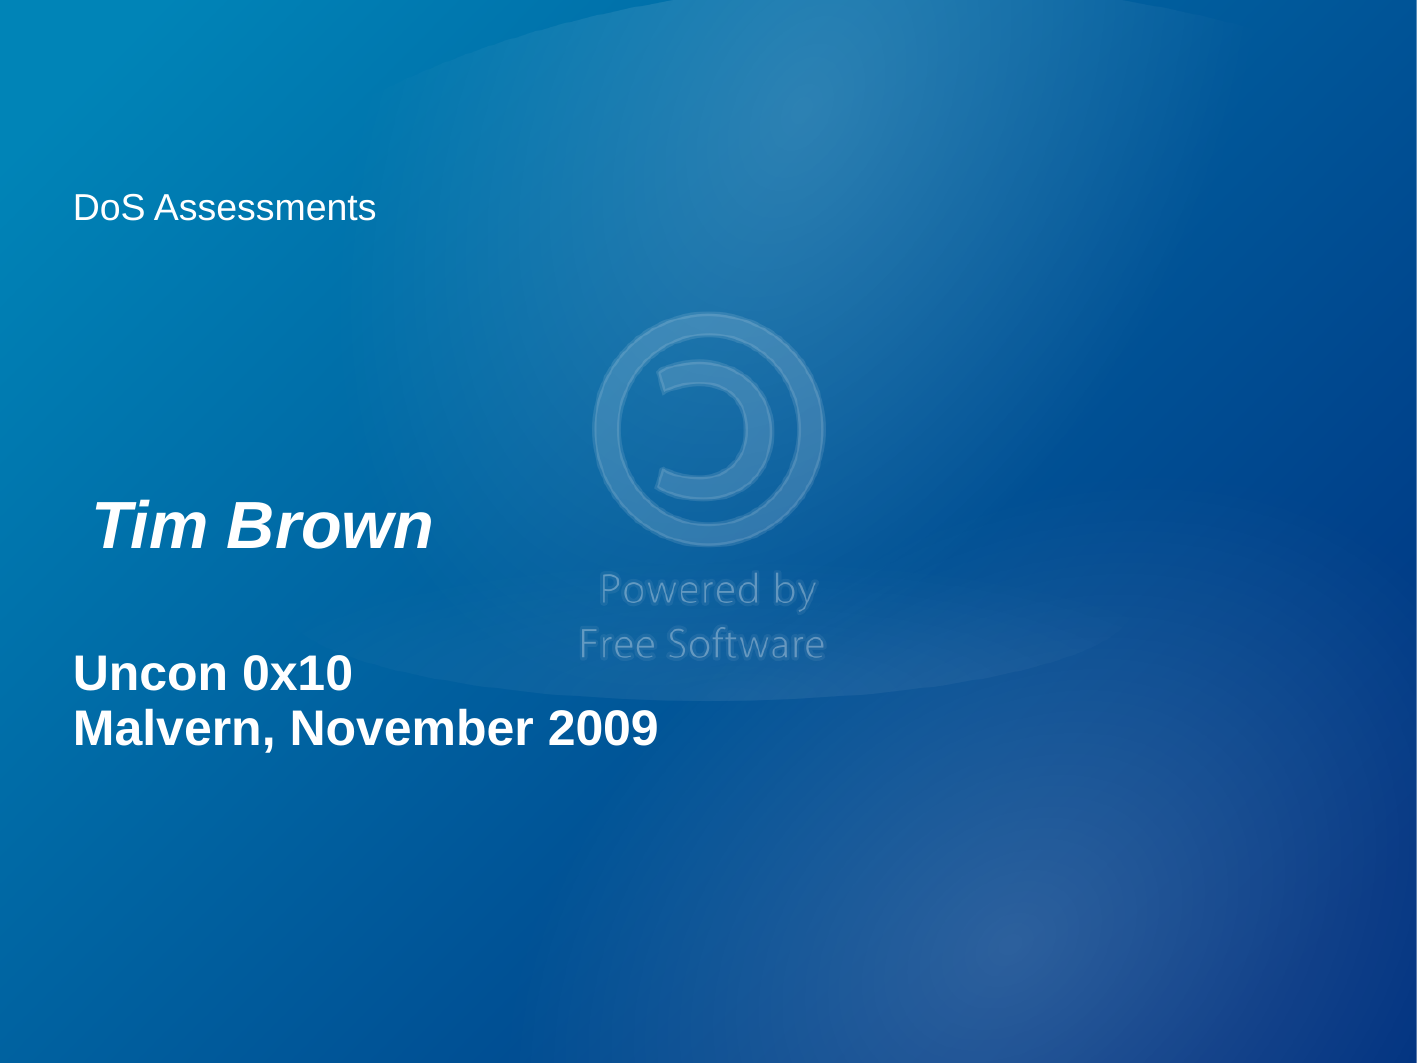

DoS Assessments
 Tim Brown
Uncon 0x10
Malvern, November 2009